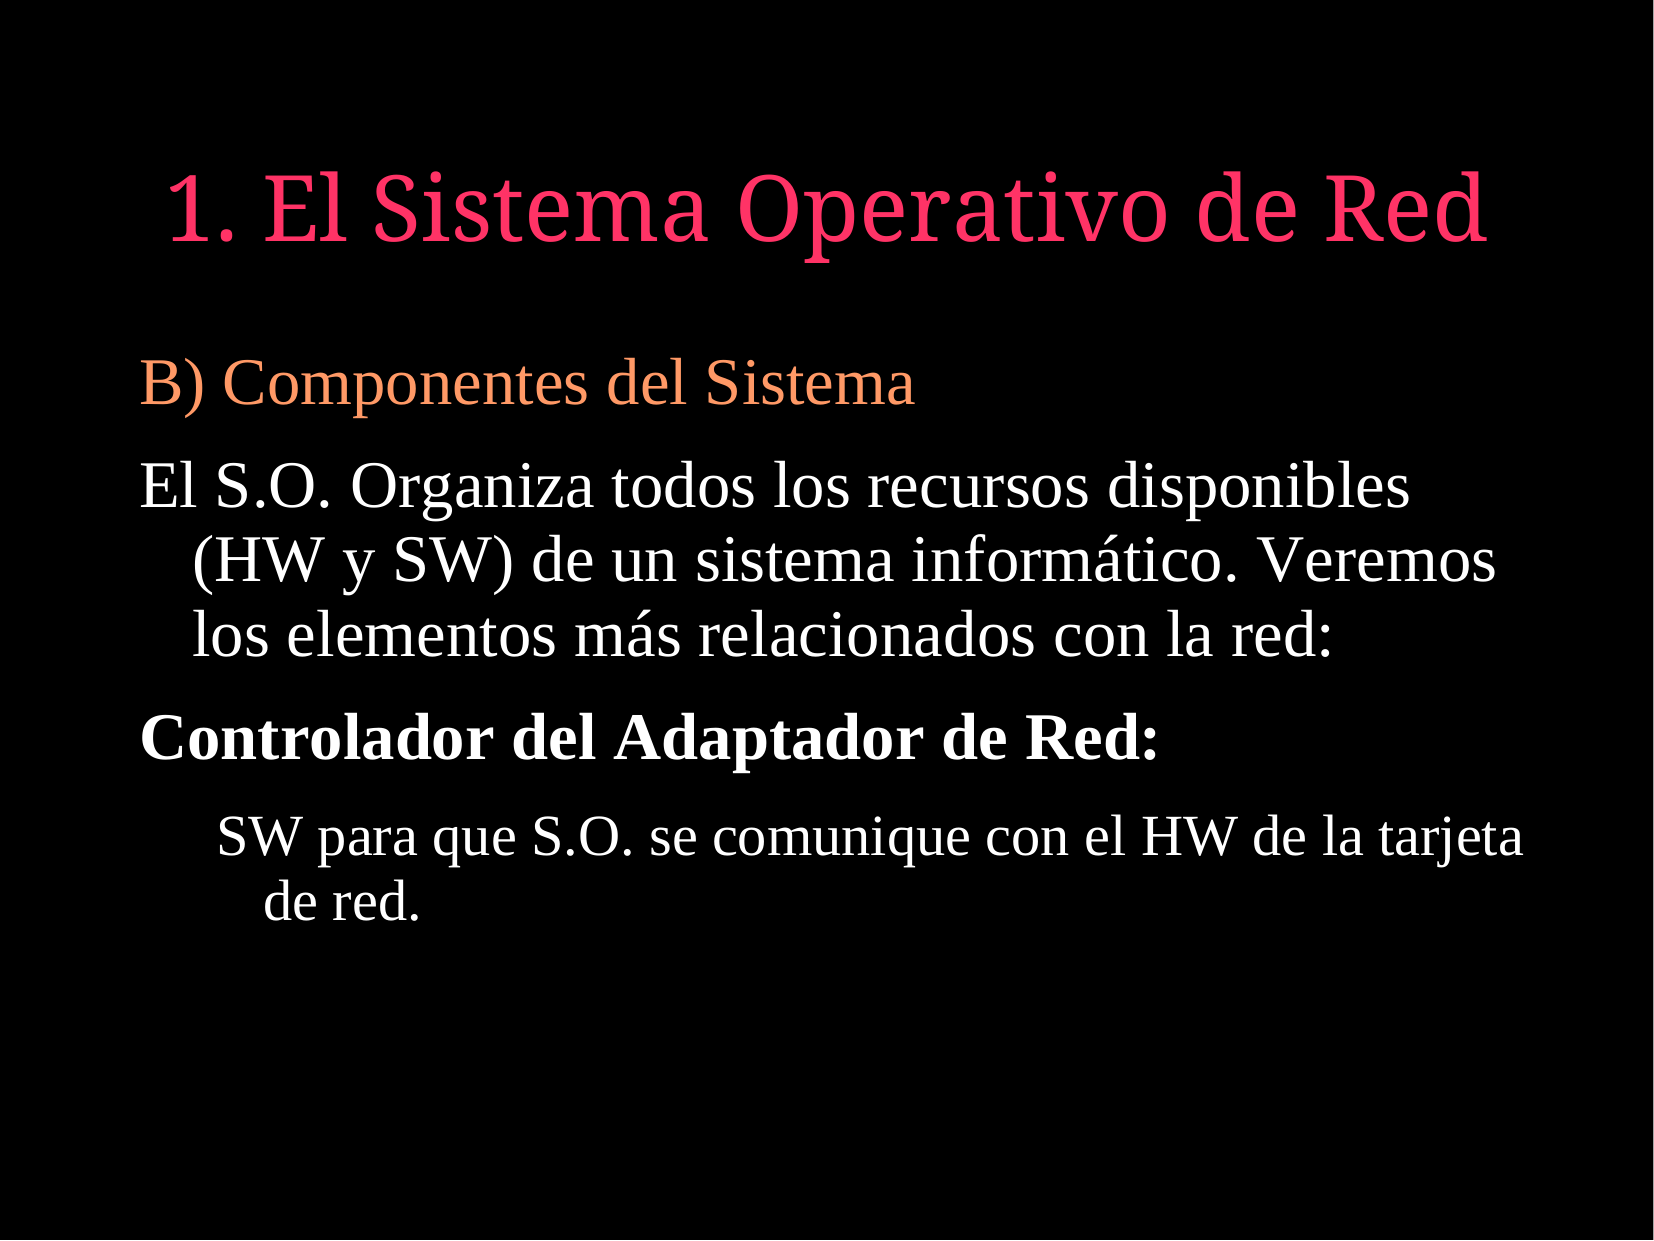

# 1. El Sistema Operativo de Red
B) Componentes del Sistema
El S.O. Organiza todos los recursos disponibles (HW y SW) de un sistema informático. Veremos los elementos más relacionados con la red:
Controlador del Adaptador de Red:
SW para que S.O. se comunique con el HW de la tarjeta de red.